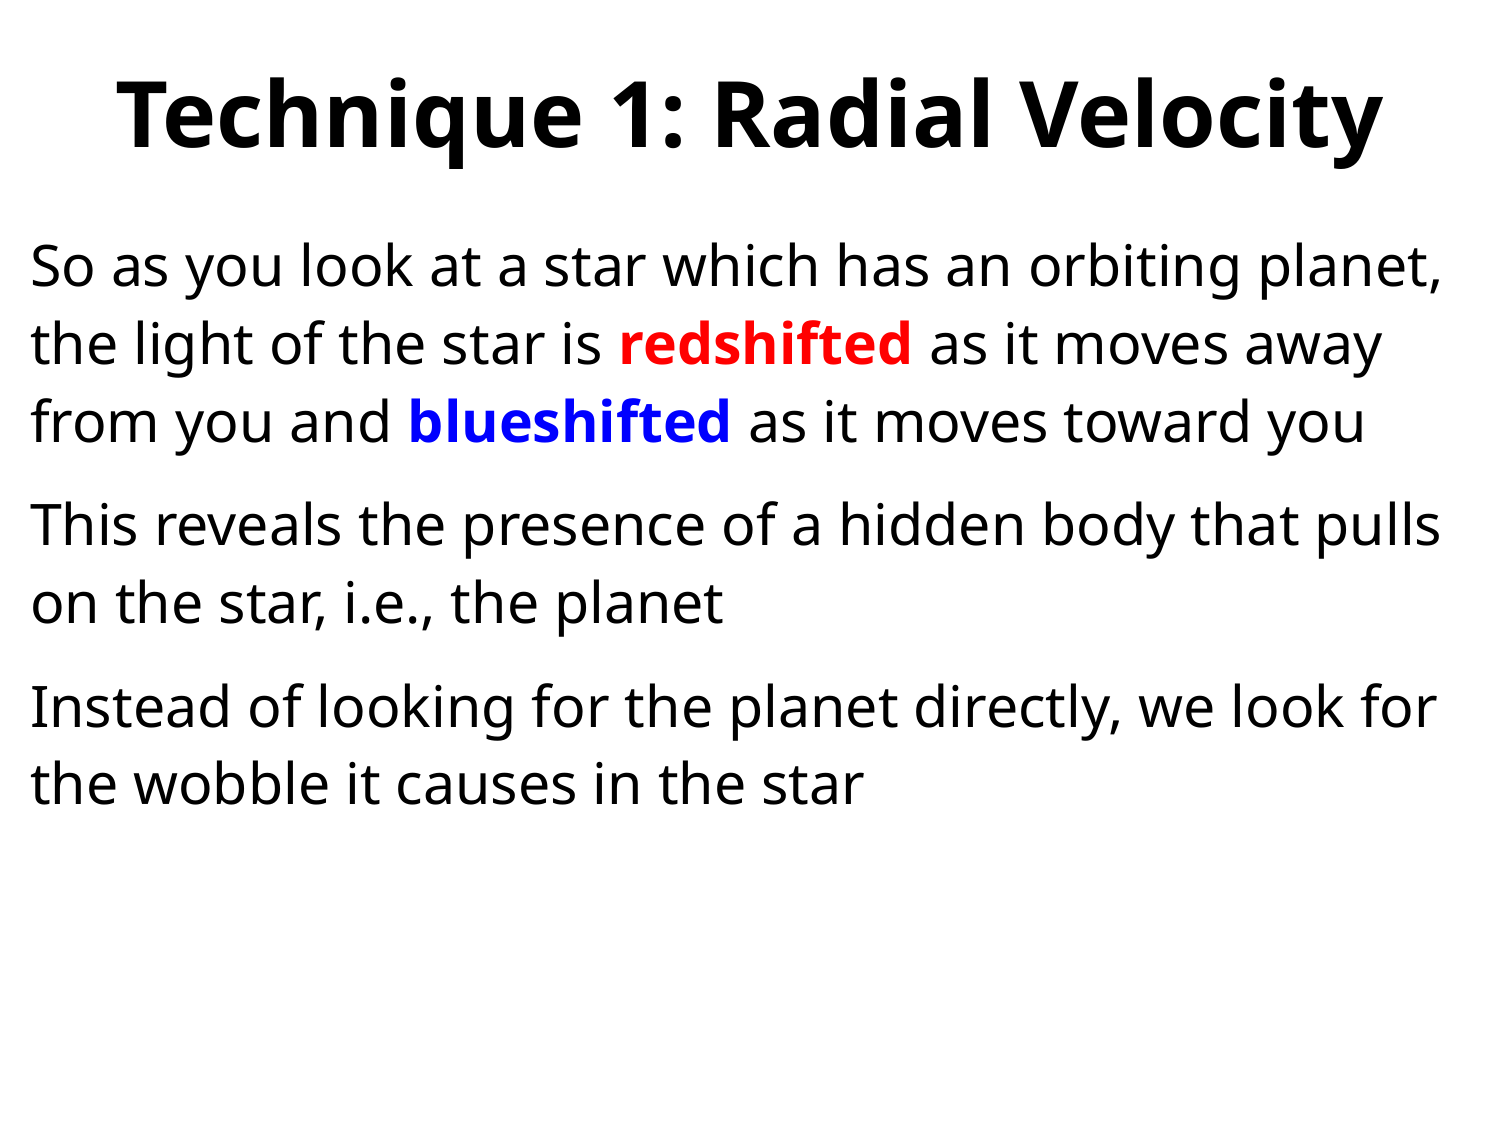

# Technique 1: Radial Velocity
So as you look at a star which has an orbiting planet, the light of the star is redshifted as it moves away from you and blueshifted as it moves toward you
This reveals the presence of a hidden body that pulls on the star, i.e., the planet
Instead of looking for the planet directly, we look for the wobble it causes in the star